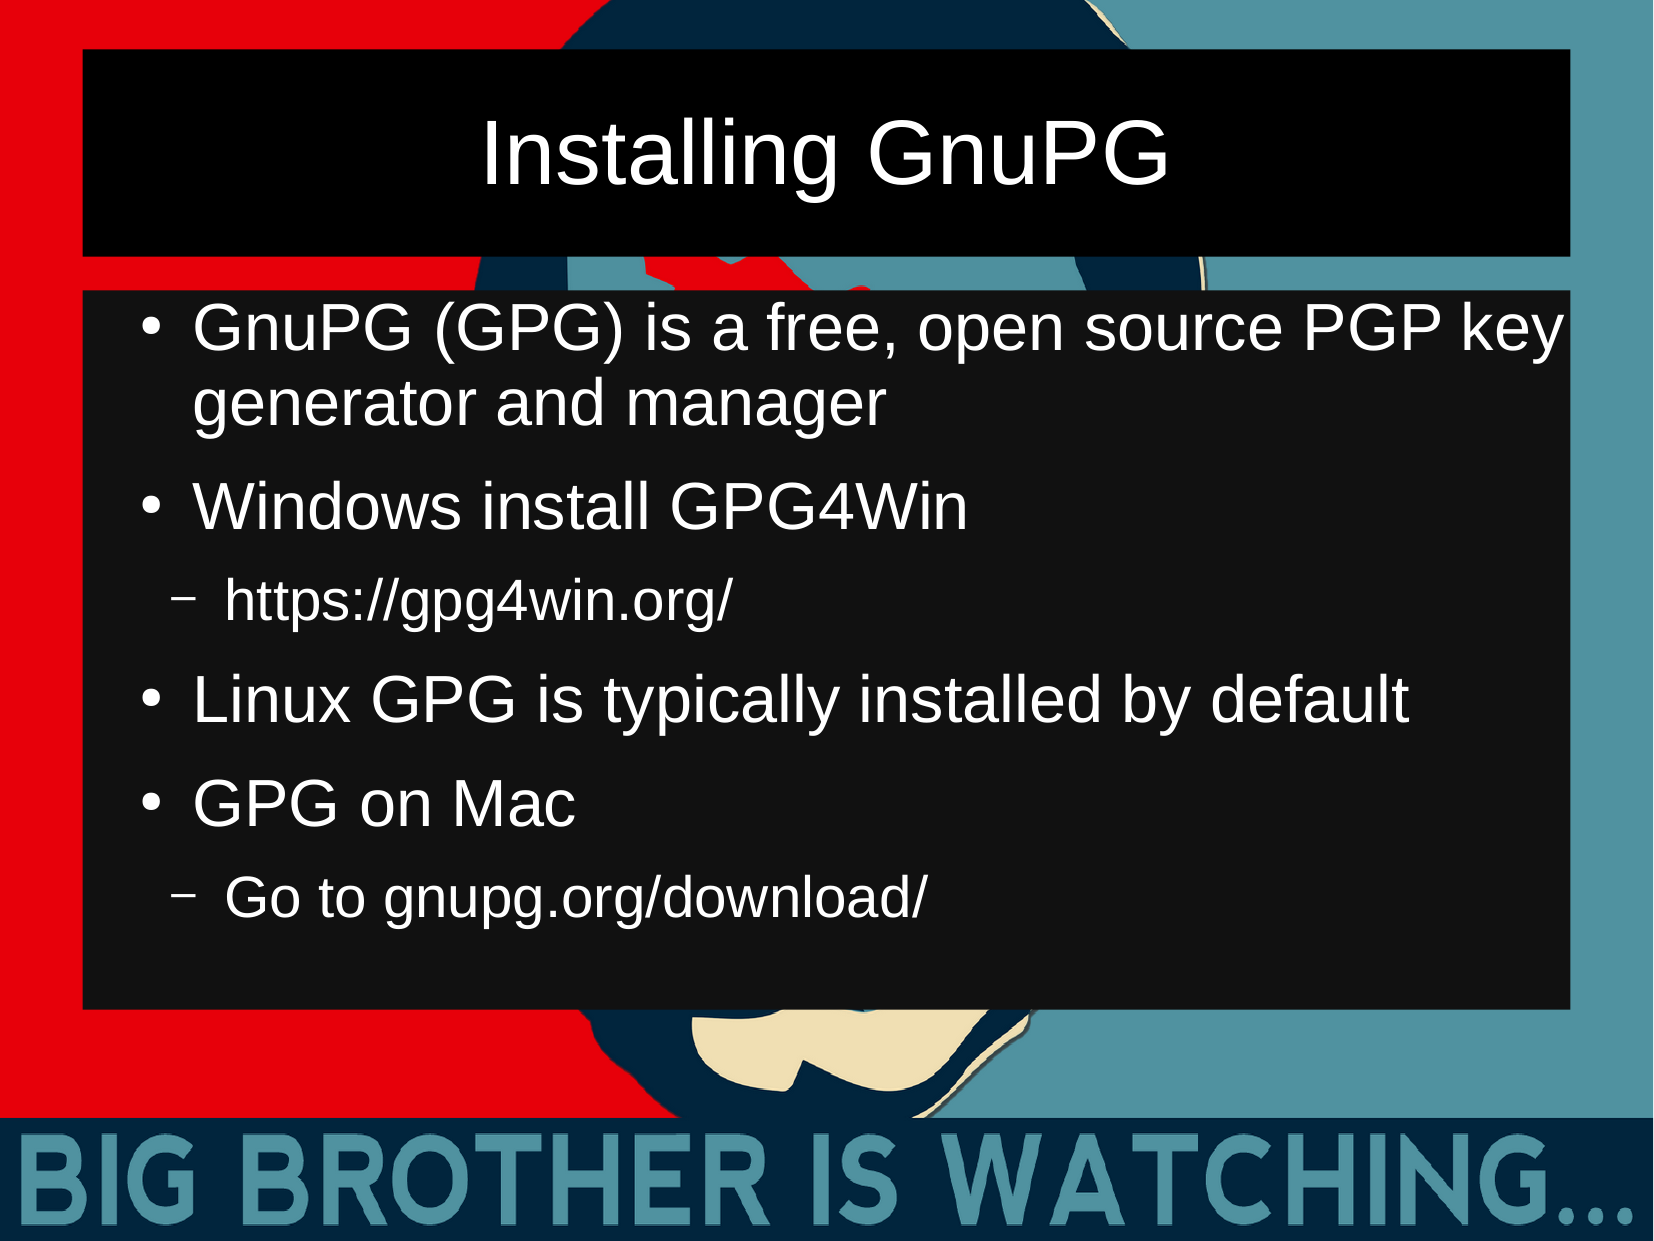

# Installing GnuPG
GnuPG (GPG) is a free, open source PGP key generator and manager
Windows install GPG4Win
https://gpg4win.org/
Linux GPG is typically installed by default
GPG on Mac
Go to gnupg.org/download/